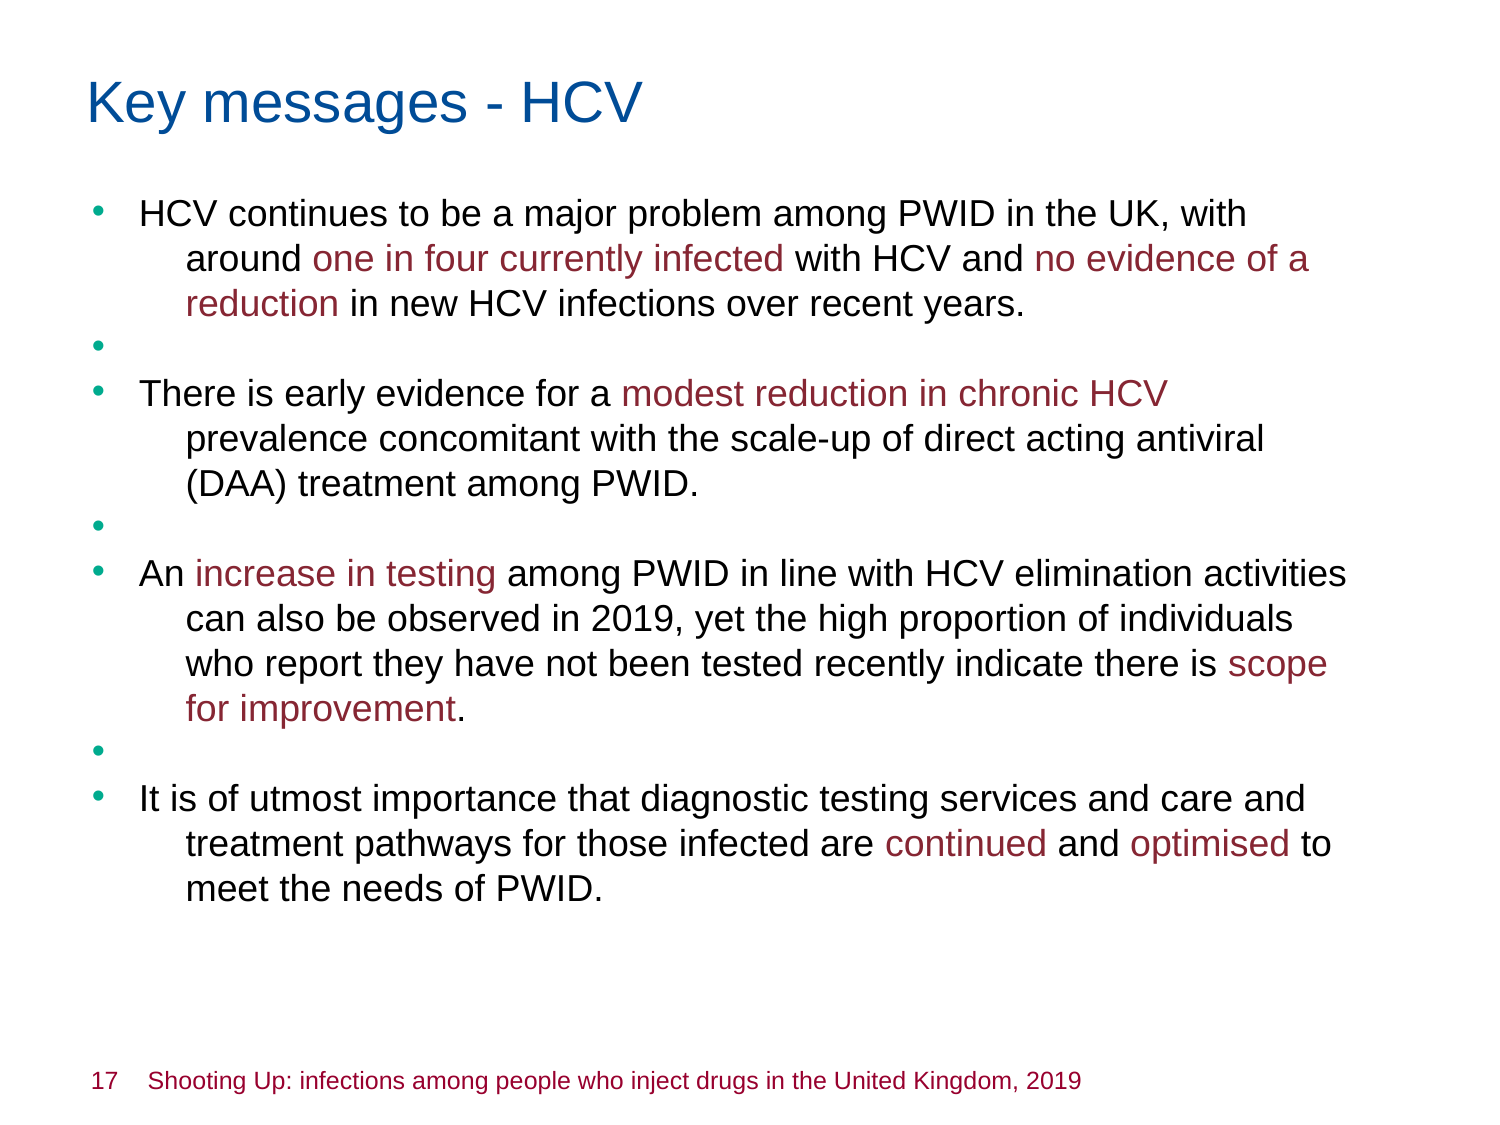

Key messages - HCV
HCV continues to be a major problem among PWID in the UK, with around one in four currently infected with HCV and no evidence of a reduction in new HCV infections over recent years.
There is early evidence for a modest reduction in chronic HCV prevalence concomitant with the scale-up of direct acting antiviral (DAA) treatment among PWID.
An increase in testing among PWID in line with HCV elimination activities can also be observed in 2019, yet the high proportion of individuals who report they have not been tested recently indicate there is scope for improvement.
It is of utmost importance that diagnostic testing services and care and treatment pathways for those infected are continued and optimised to meet the needs of PWID.
Shooting Up: infections among people who inject drugs in the United Kingdom, 2019